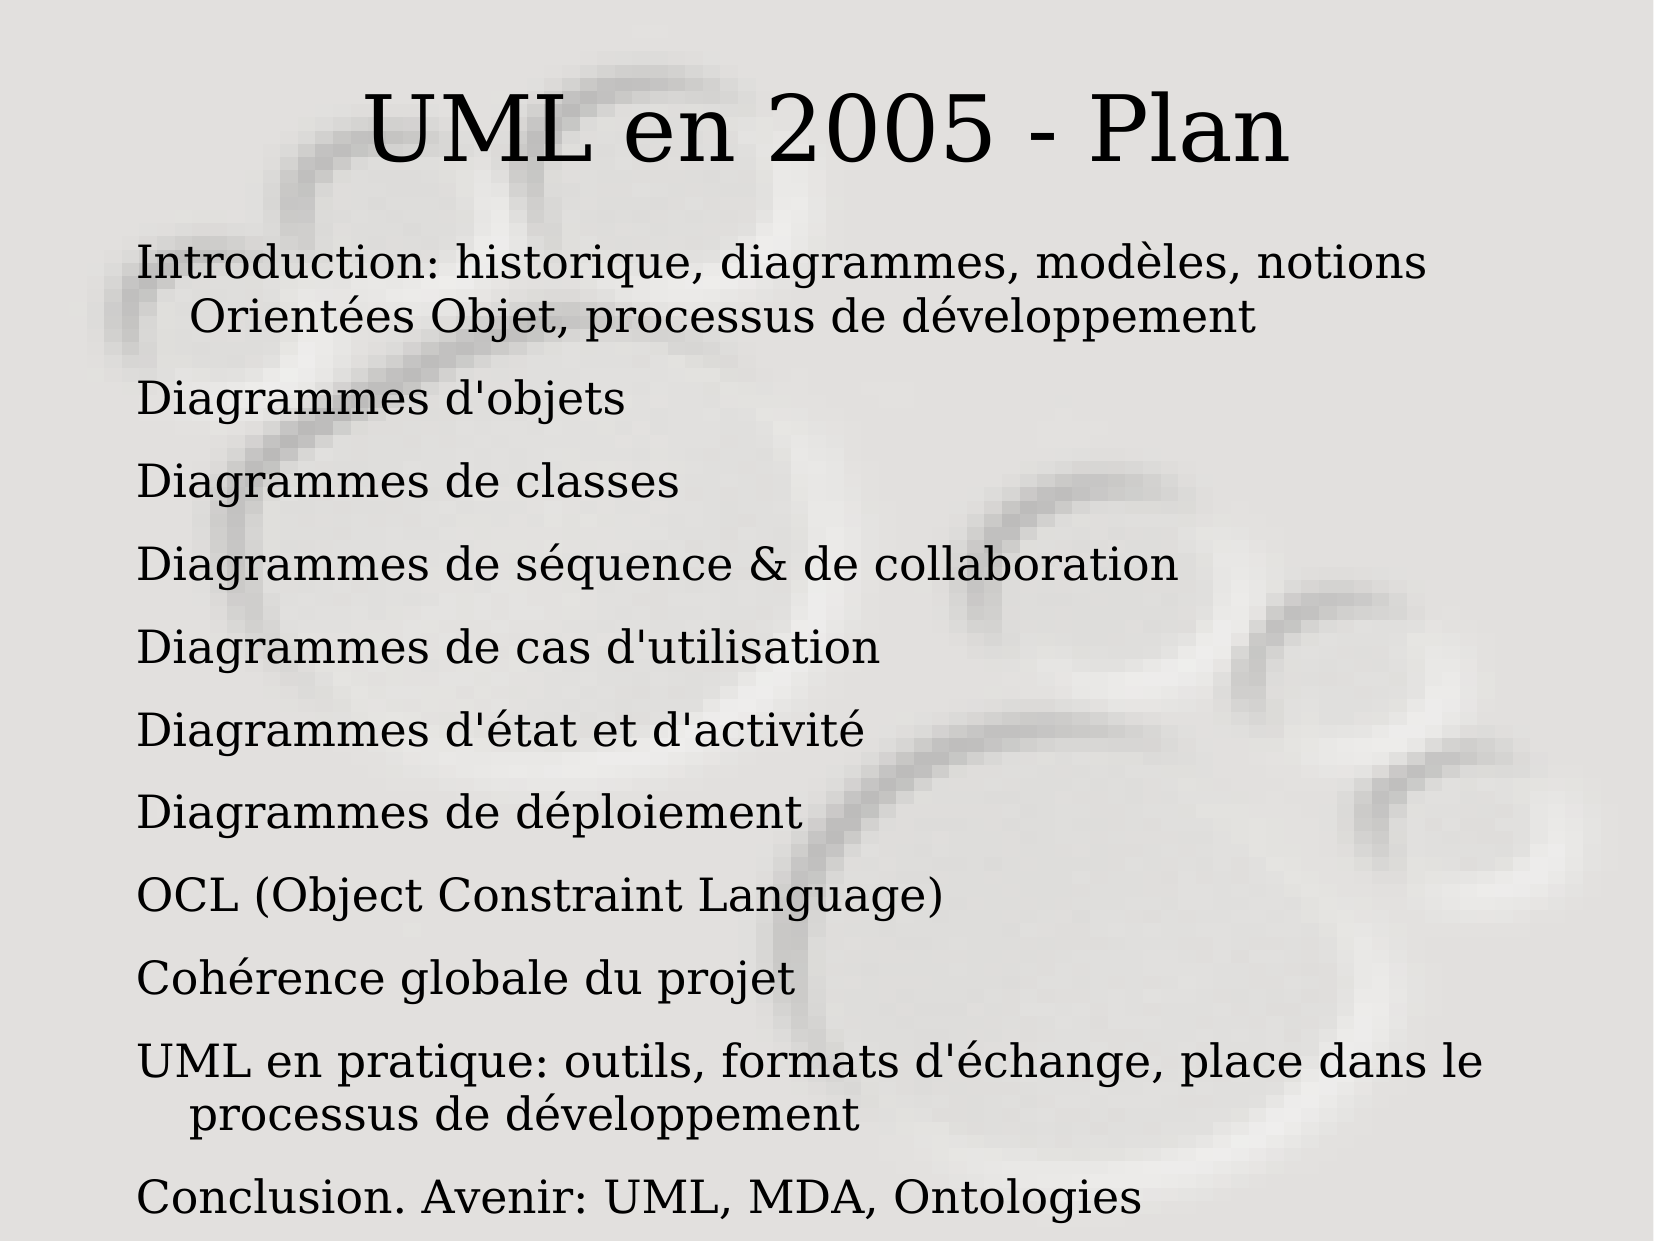

# UML en 2005 - Plan
Introduction: historique, diagrammes, modèles, notions Orientées Objet, processus de développement
Diagrammes d'objets
Diagrammes de classes
Diagrammes de séquence & de collaboration
Diagrammes de cas d'utilisation
Diagrammes d'état et d'activité
Diagrammes de déploiement
OCL (Object Constraint Language)
Cohérence globale du projet
UML en pratique: outils, formats d'échange, place dans le processus de développement
Conclusion. Avenir: UML, MDA, Ontologies